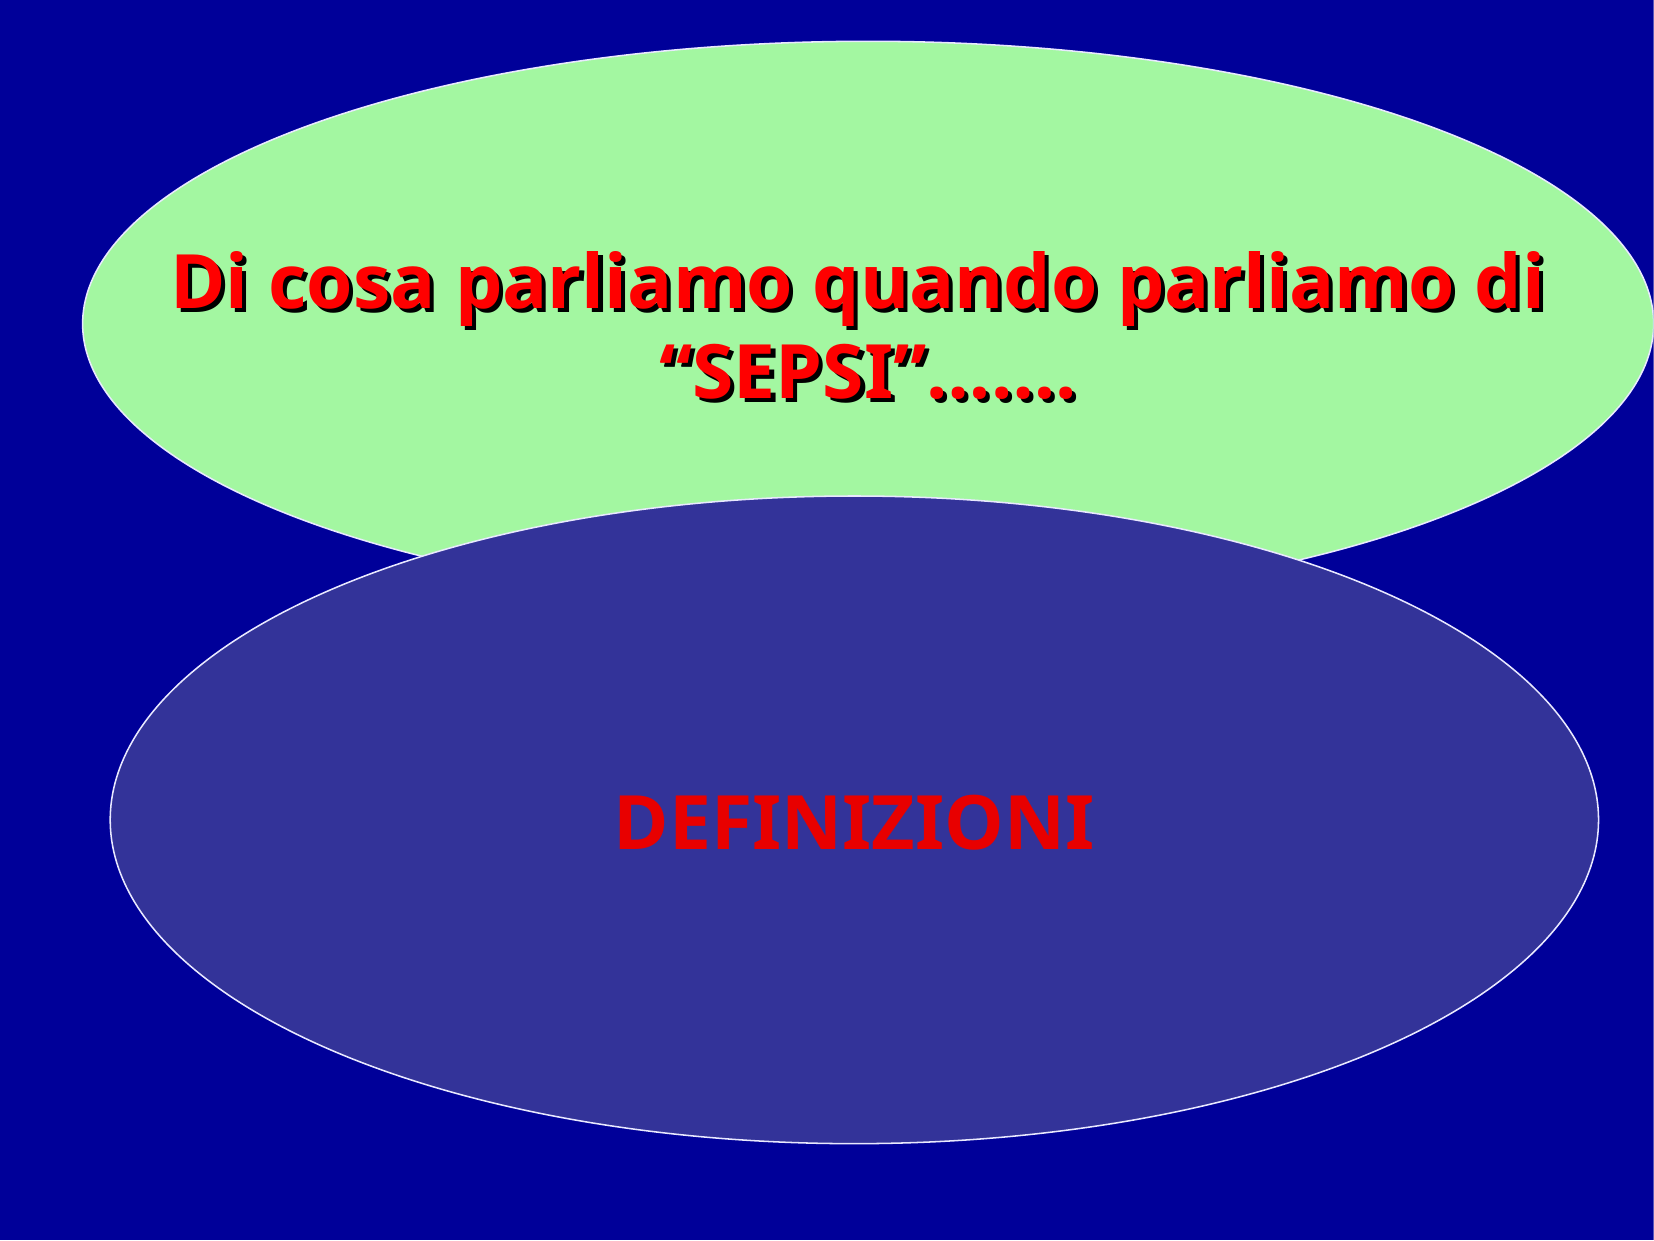

Di cosa parliamo quando parliamo di
“SEPSI”…….
DEFINIZIONI